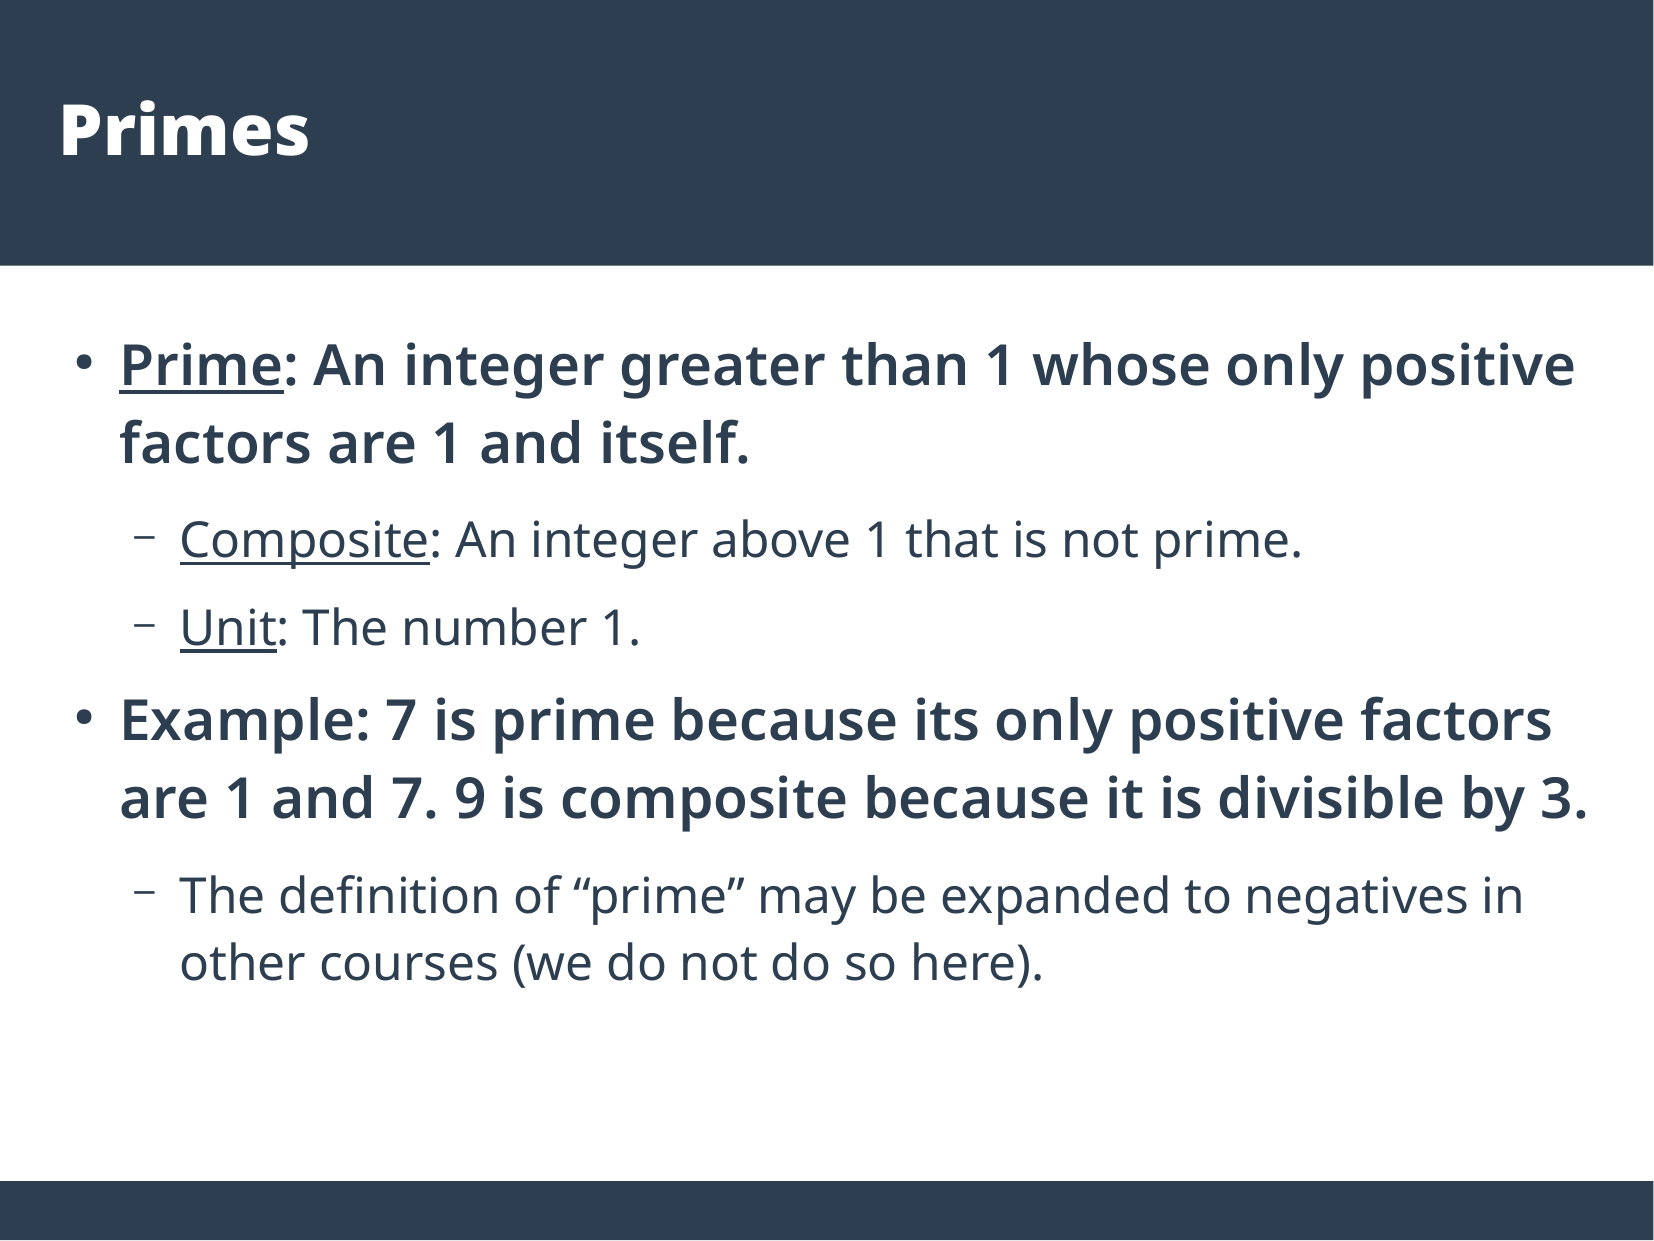

# Primes
Prime: An integer greater than 1 whose only positive factors are 1 and itself.
Composite: An integer above 1 that is not prime.
Unit: The number 1.
Example: 7 is prime because its only positive factors are 1 and 7. 9 is composite because it is divisible by 3.
The definition of “prime” may be expanded to negatives in other courses (we do not do so here).